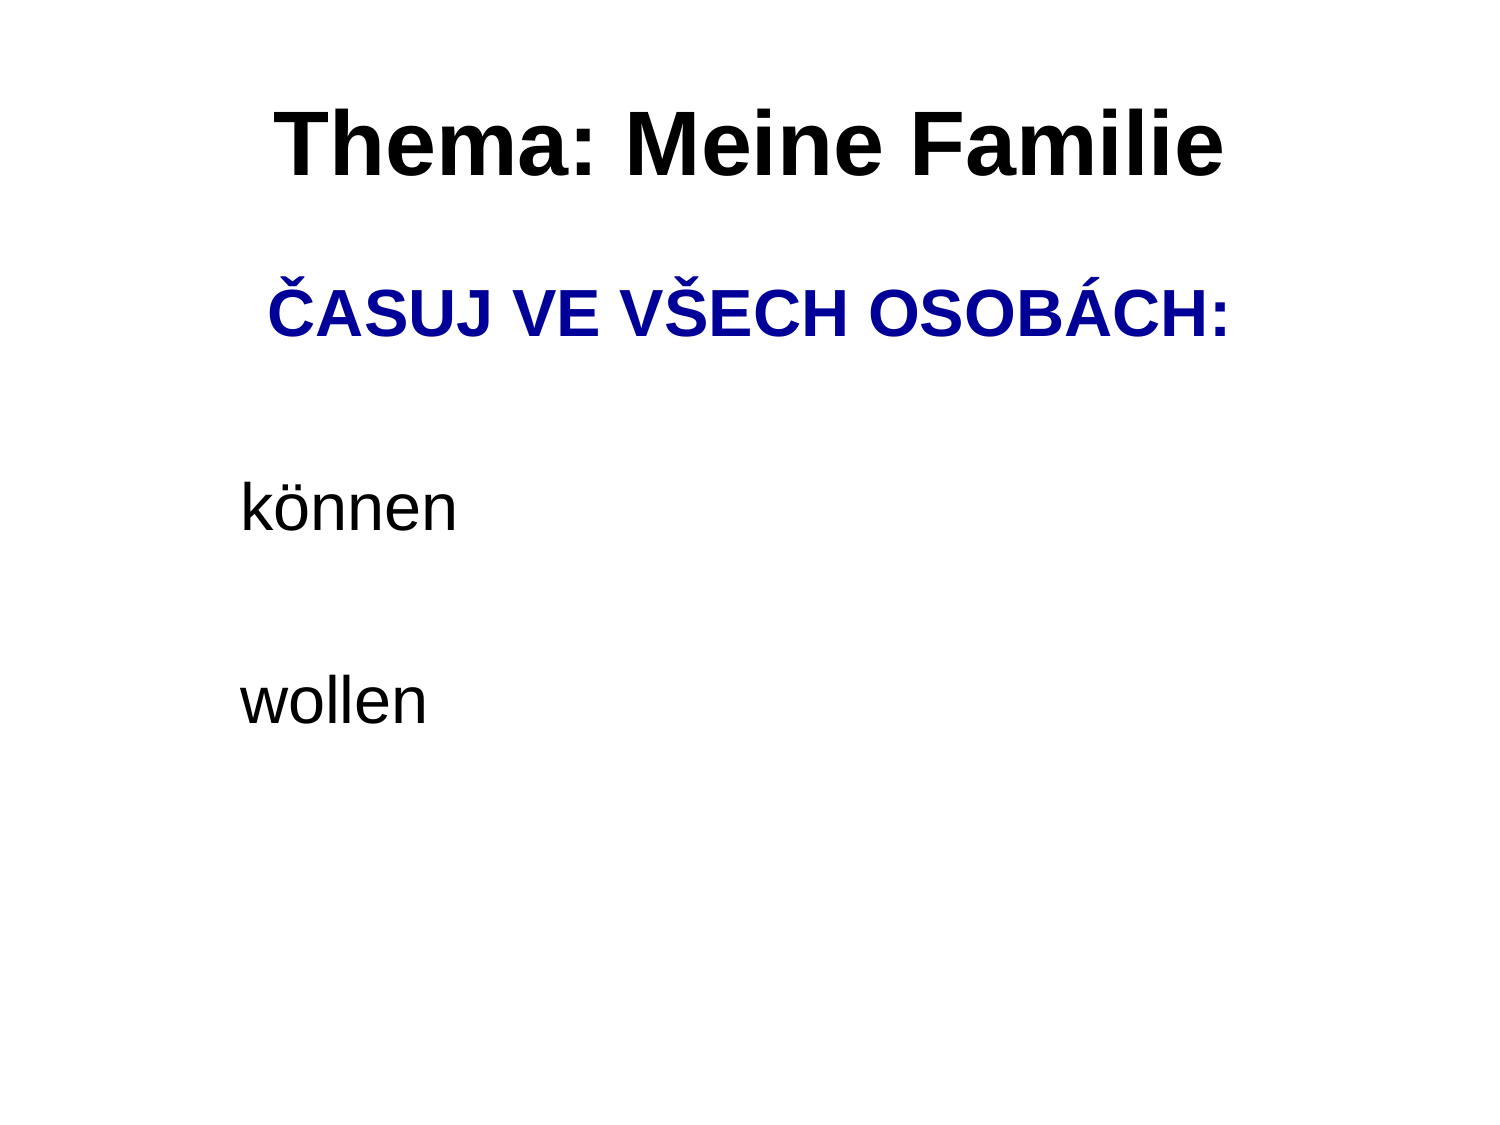

# Thema: Meine Familie
ČASUJ VE VŠECH OSOBÁCH:
		können
		wollen